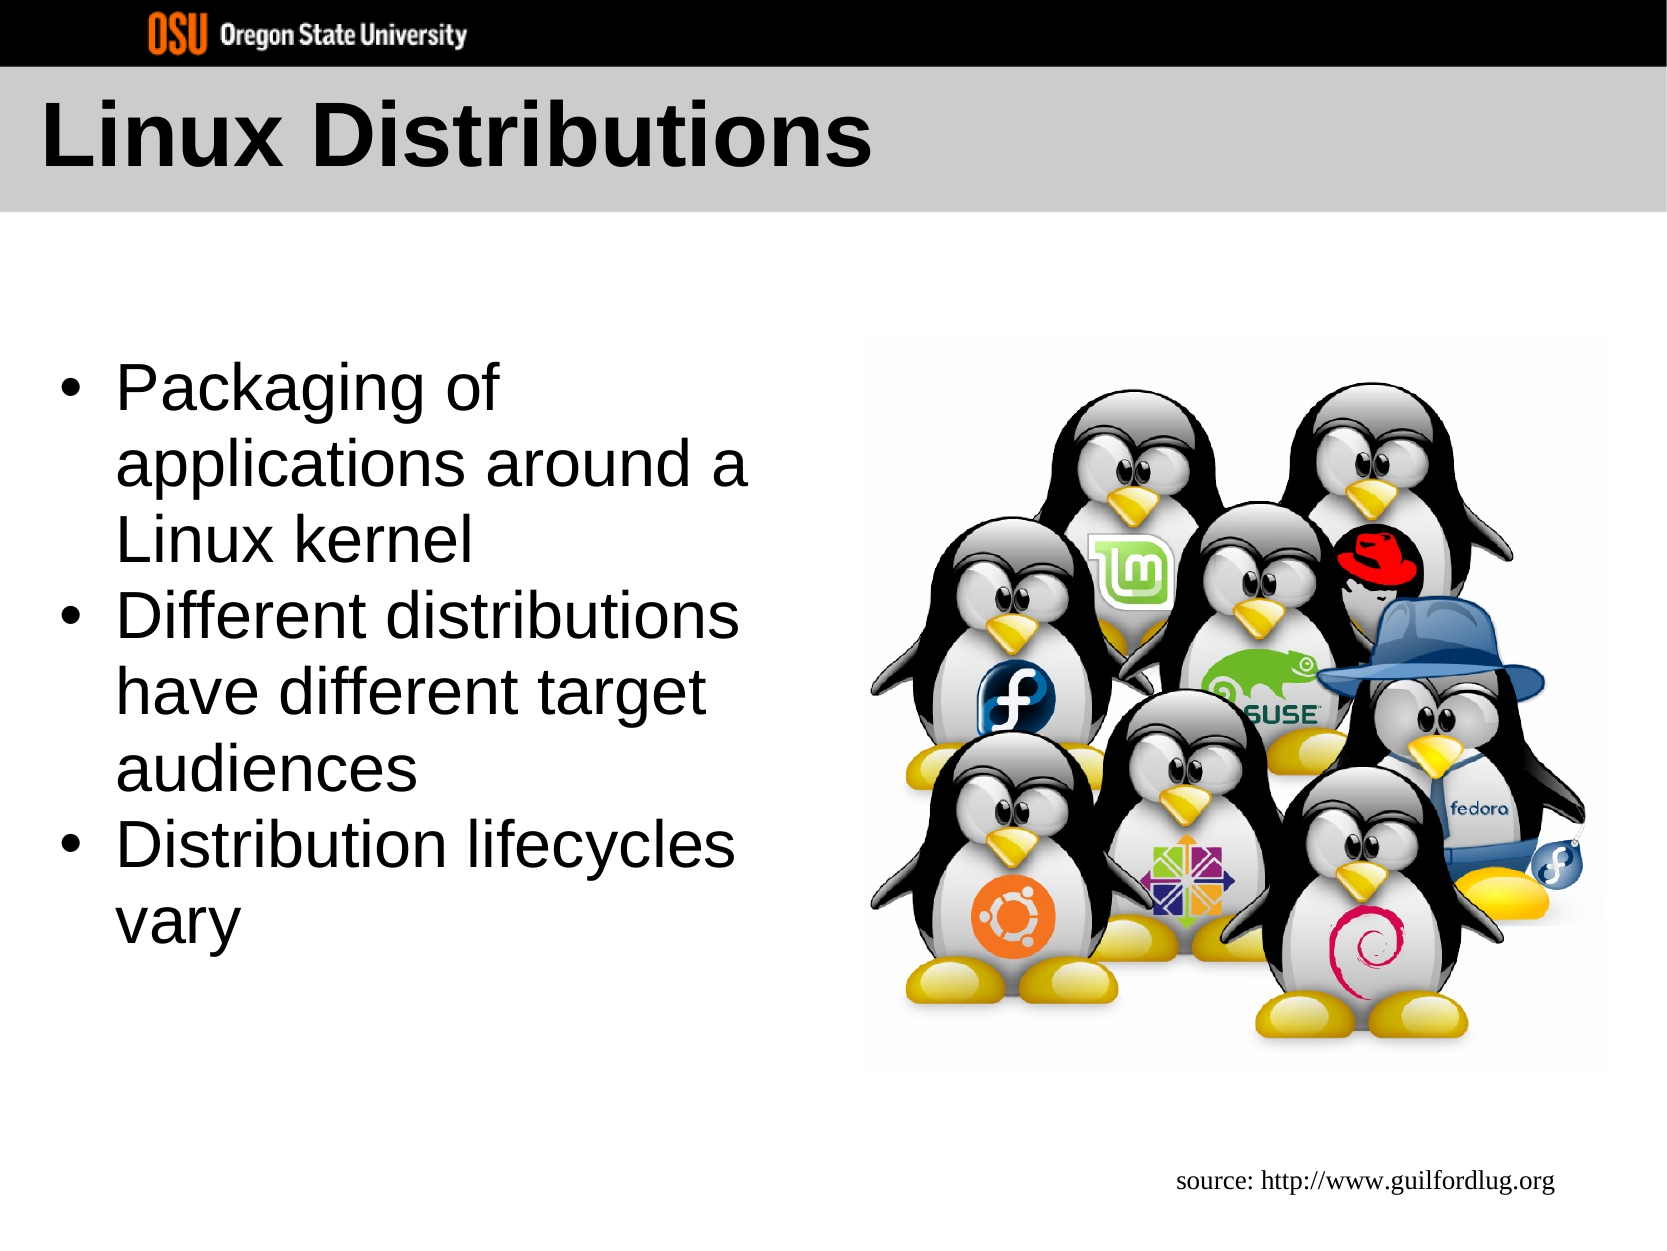

# Linux Distributions
Packaging of applications around a Linux kernel
Different distributions have different target audiences
Distribution lifecycles vary
source: http://www.guilfordlug.org